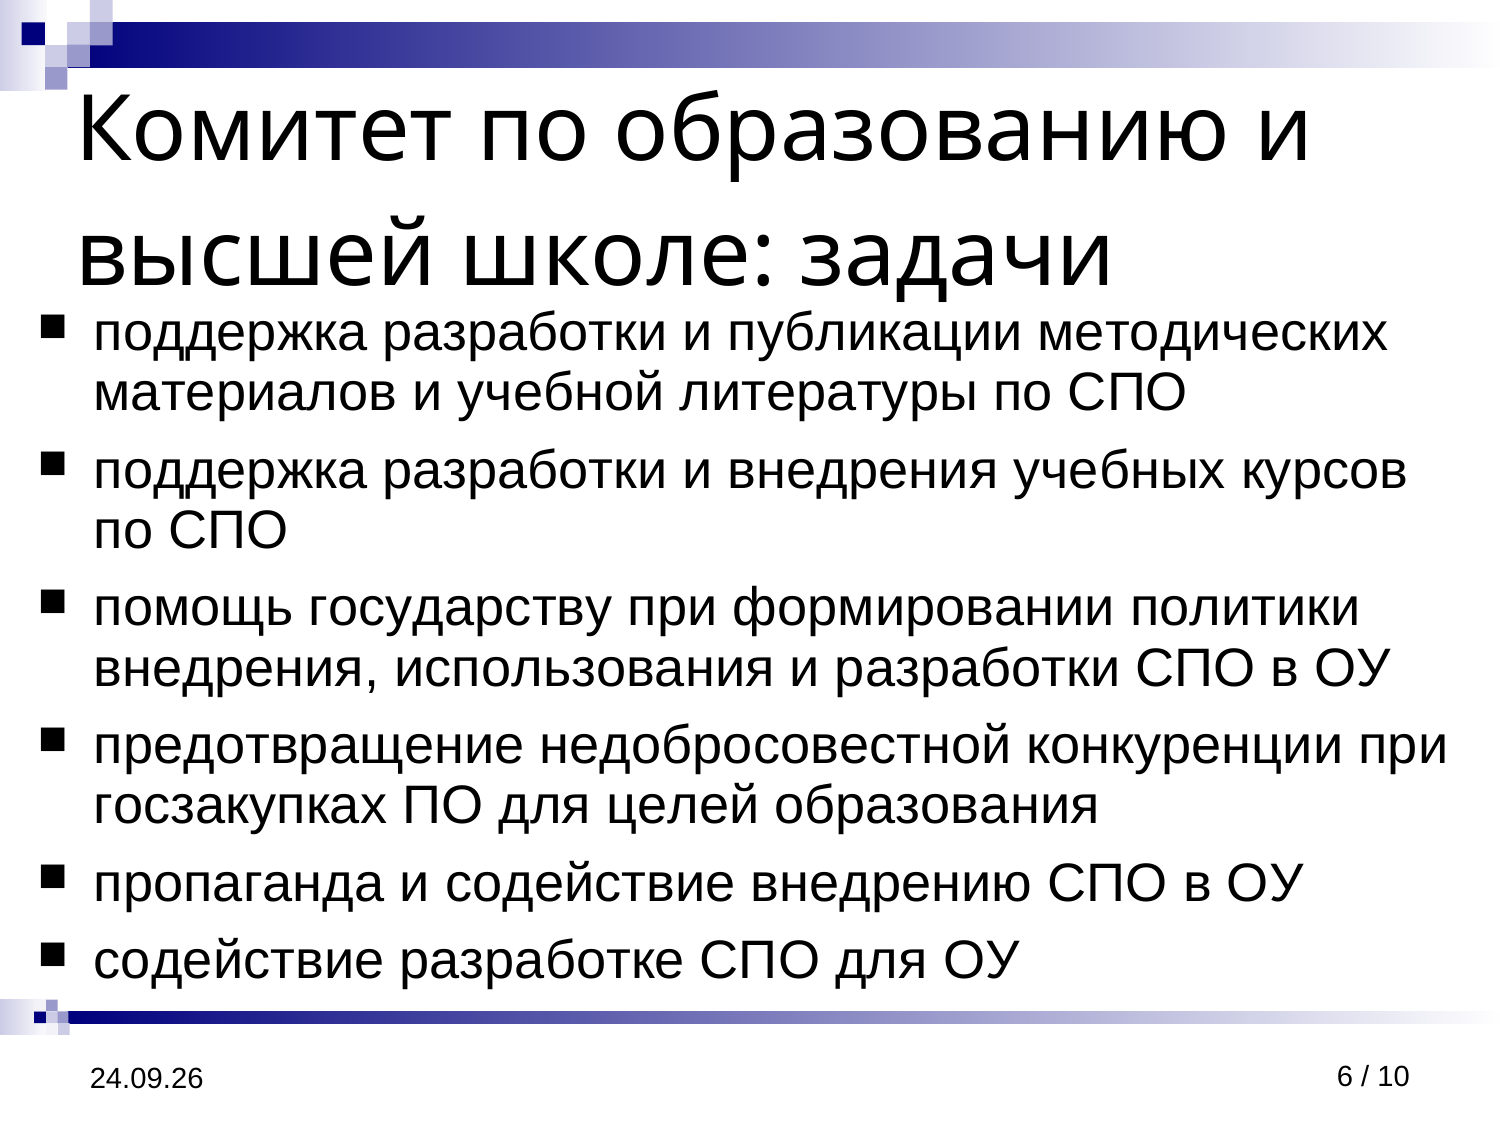

# Комитет по образованию и высшей школе: задачи
поддержка разработки и публикации методических материалов и учебной литературы по СПО
поддержка разработки и внедрения учебных курсов по СПО
помощь государству при формировании политики внедрения, использования и разработки СПО в ОУ
предотвращение недобросовестной конкуренции при госзакупках ПО для целей образования
пропаганда и содействие внедрению СПО в ОУ
содействие разработке СПО для ОУ
6